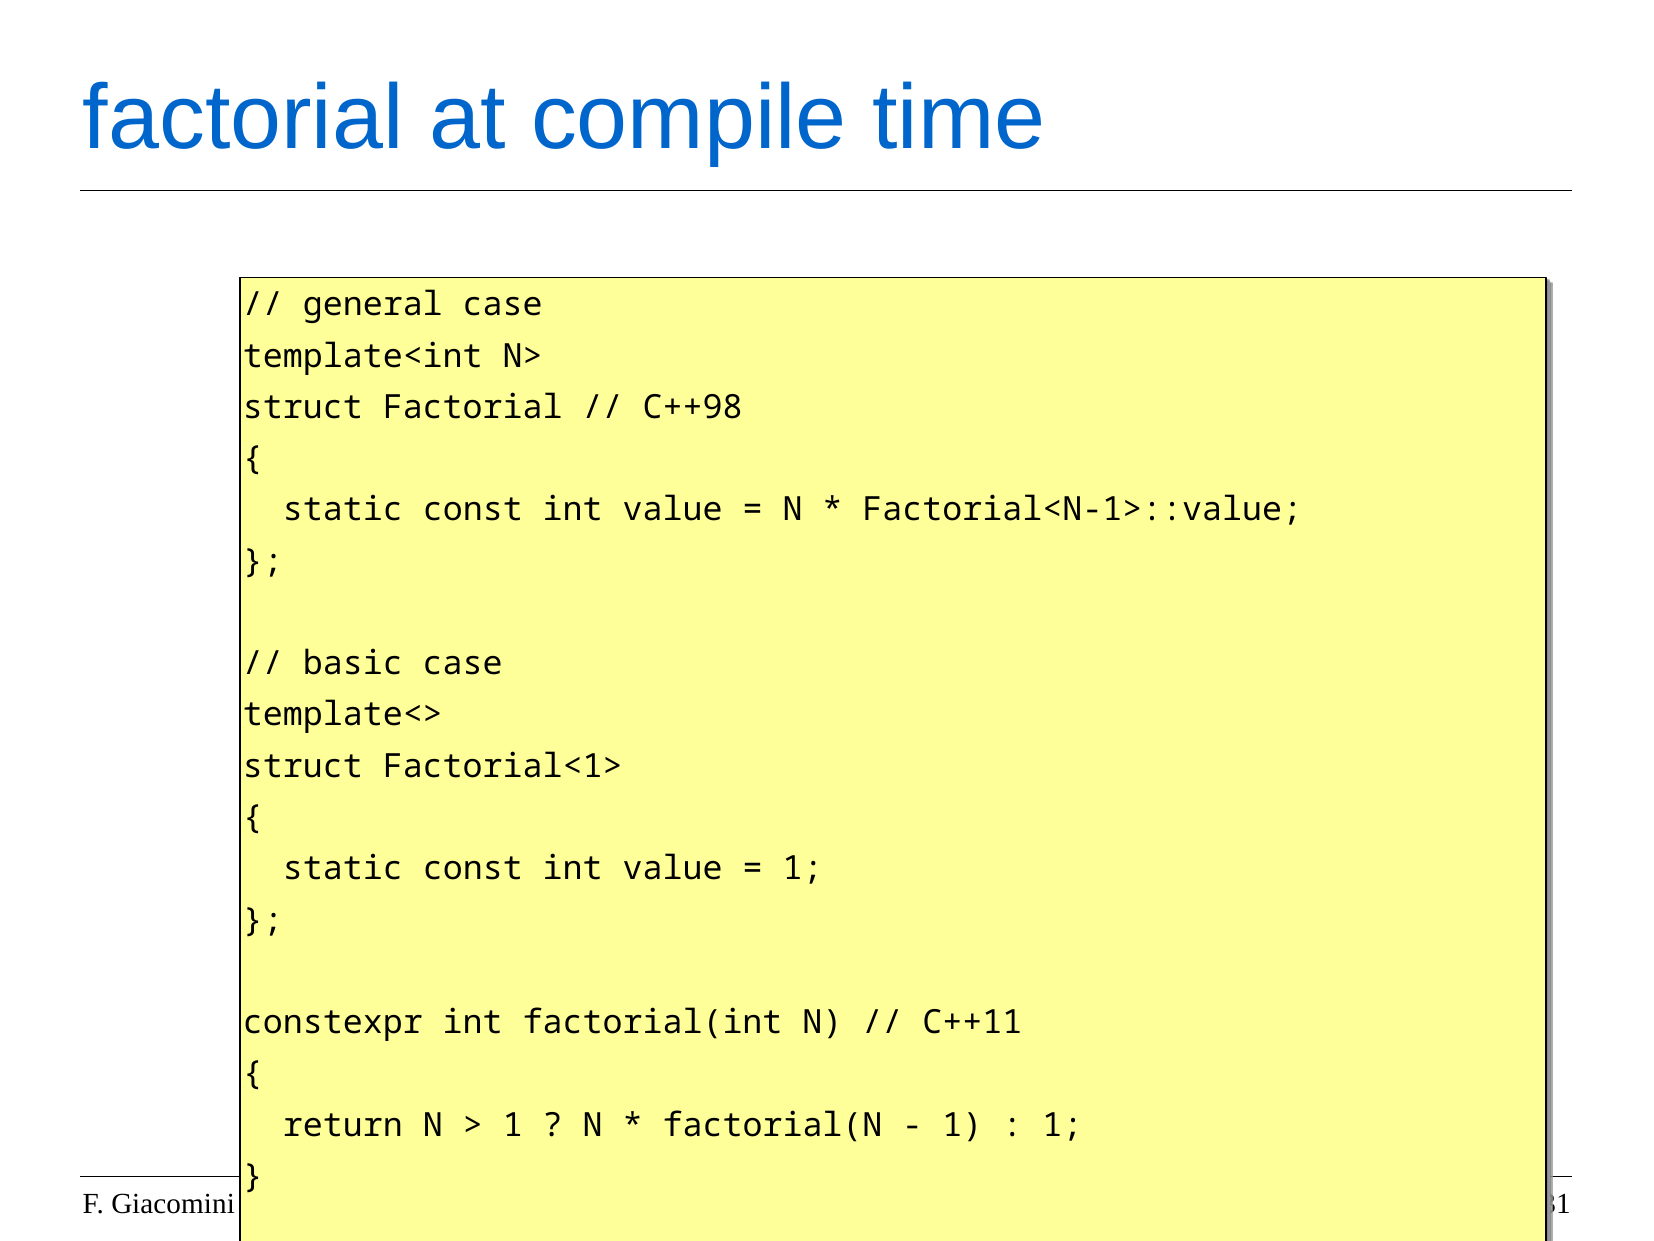

# factorial at compile time
// general case
template<int N>
struct Factorial // C++98
{
 static const int value = N * Factorial<N-1>::value;
};
// basic case
template<>
struct Factorial<1>
{
 static const int value = 1;
};
constexpr int factorial(int N) // C++11
{
 return N > 1 ? N * factorial(N - 1) : 1;
}
constexpr int f1 = Factorial<10>::value;
constexpr int f2 = factorial(10);
static_assert(f1 == f2, "Factorial<10>::value == factorial(10)");
F. Giacomini
Efficient C++ Coding
31